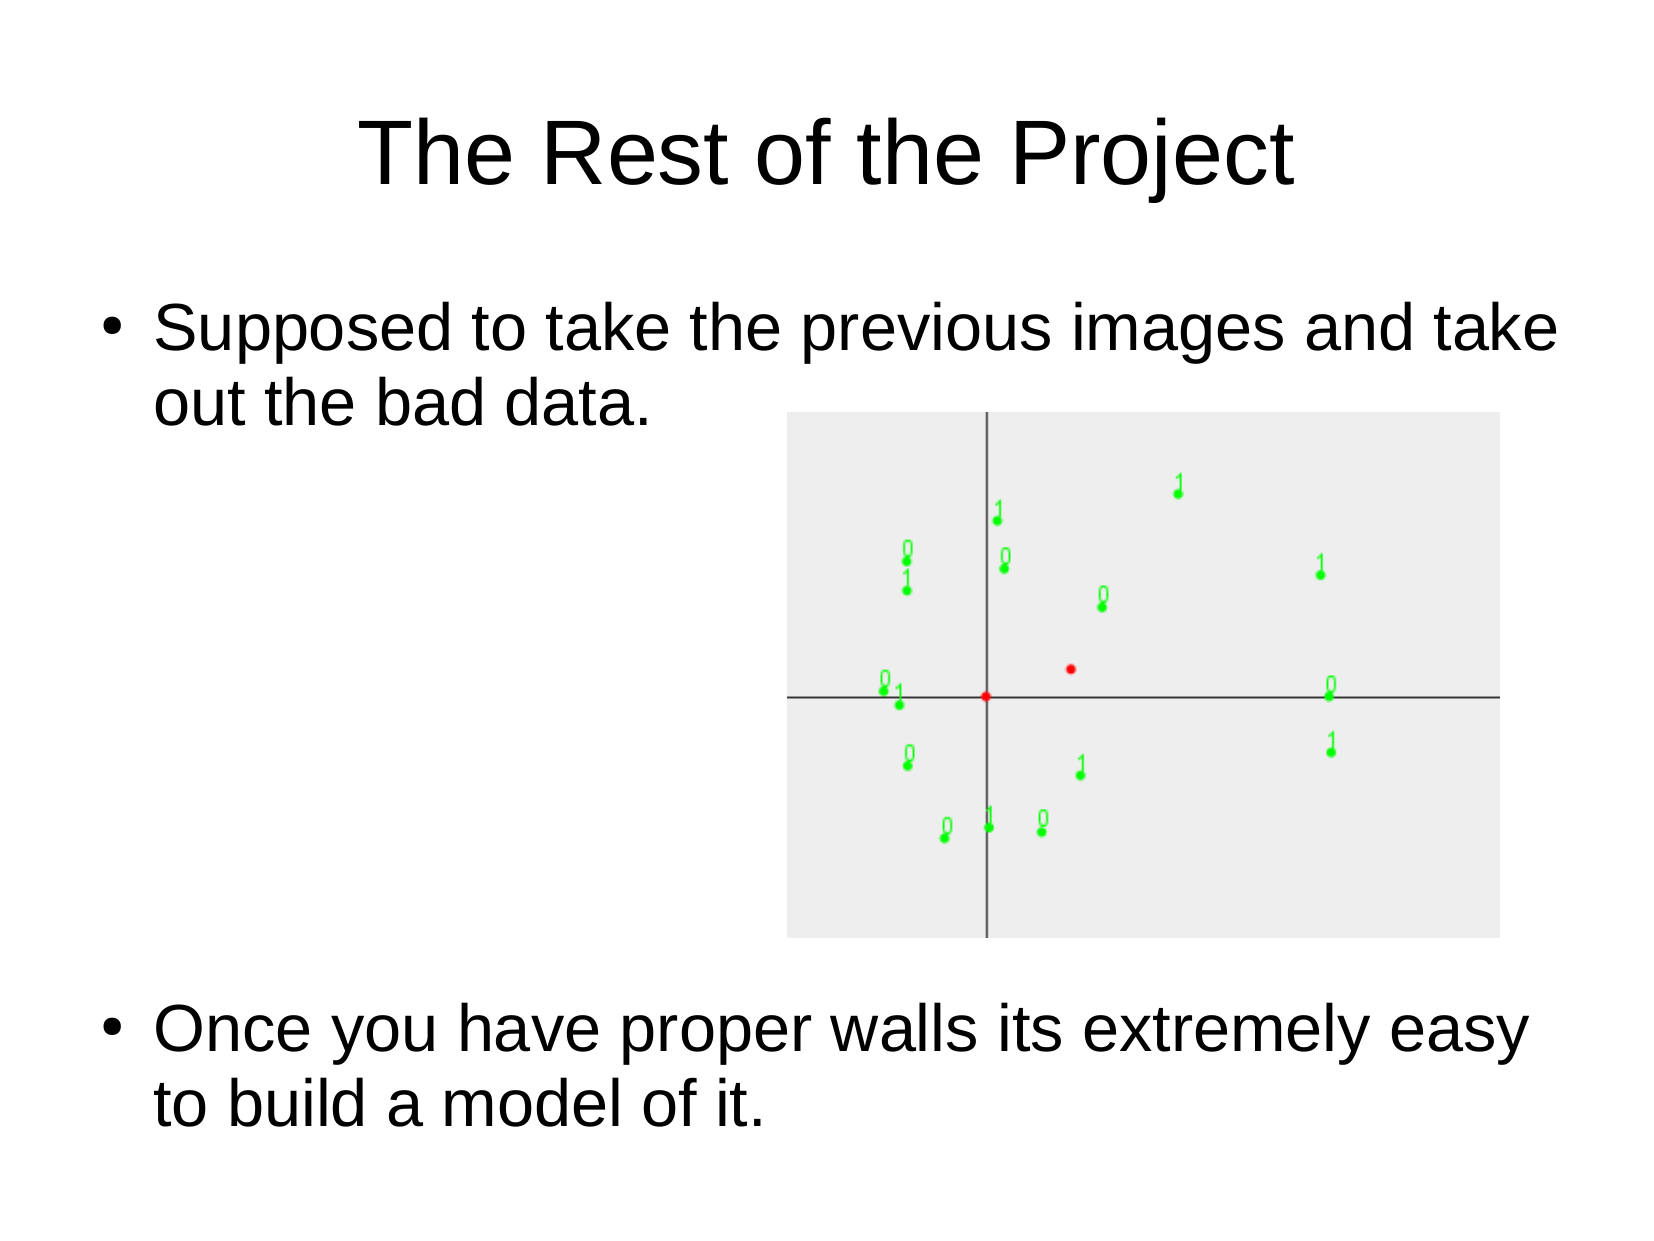

# The Rest of the Project
Supposed to take the previous images and take out the bad data.
Once you have proper walls its extremely easy to build a model of it.